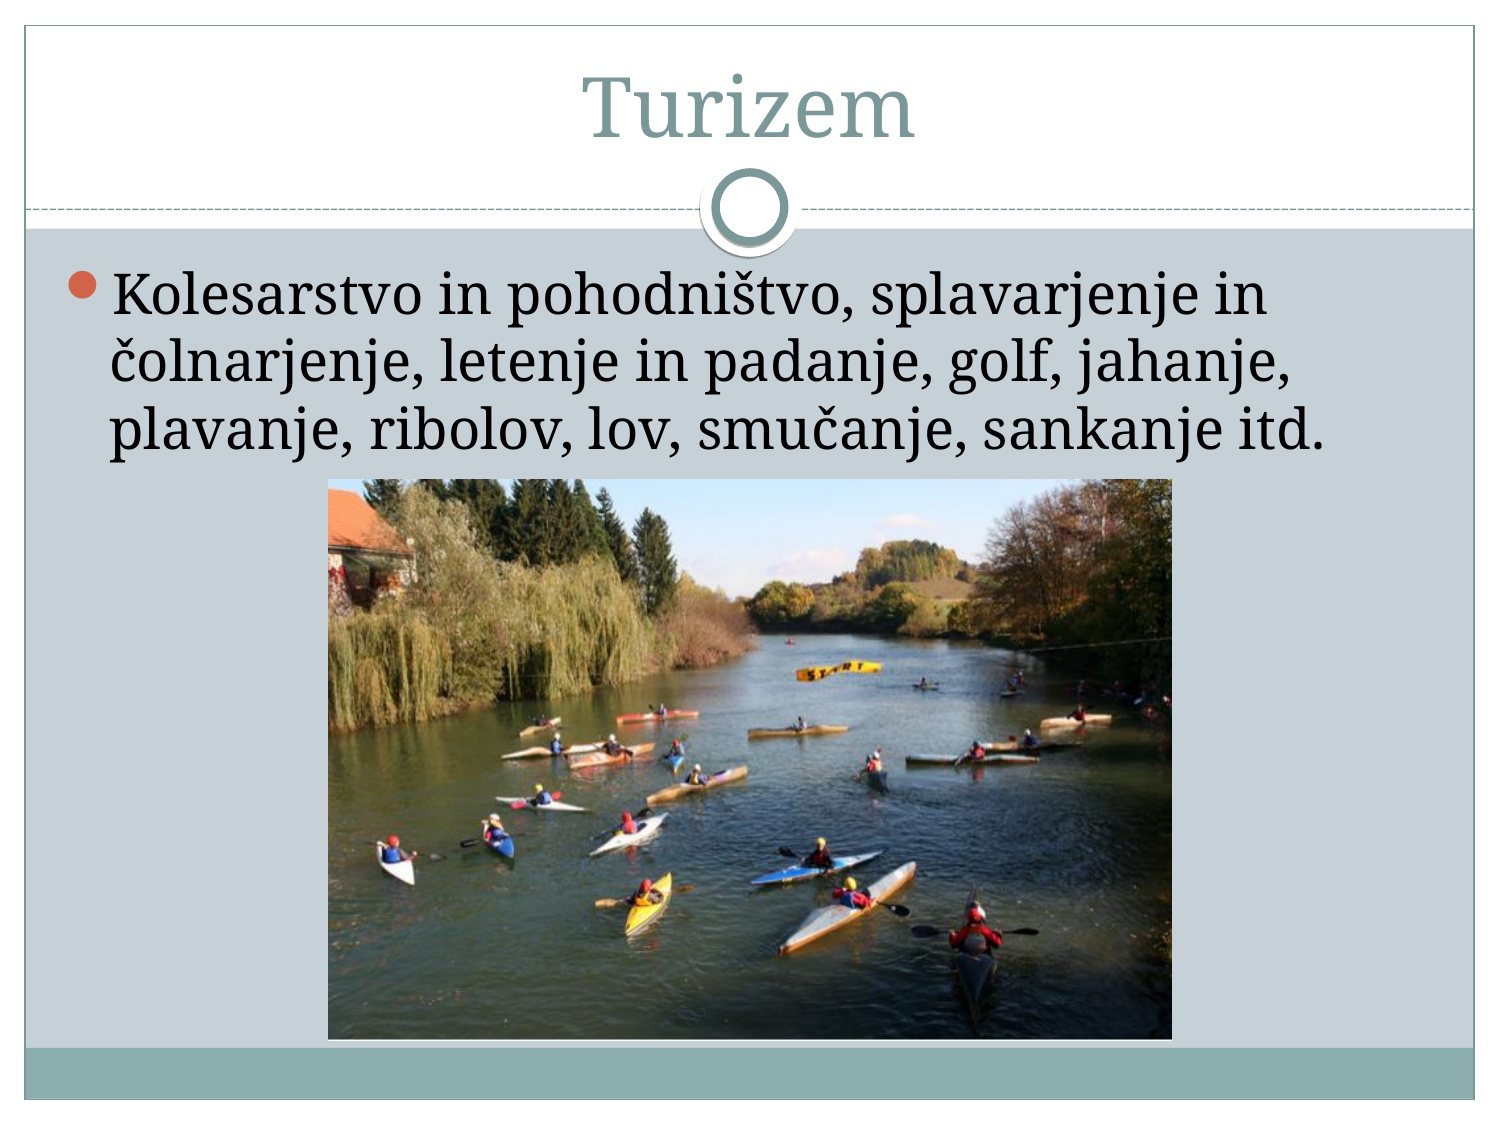

# Turizem
Kolesarstvo in pohodništvo, splavarjenje in čolnarjenje, letenje in padanje, golf, jahanje, plavanje, ribolov, lov, smučanje, sankanje itd.